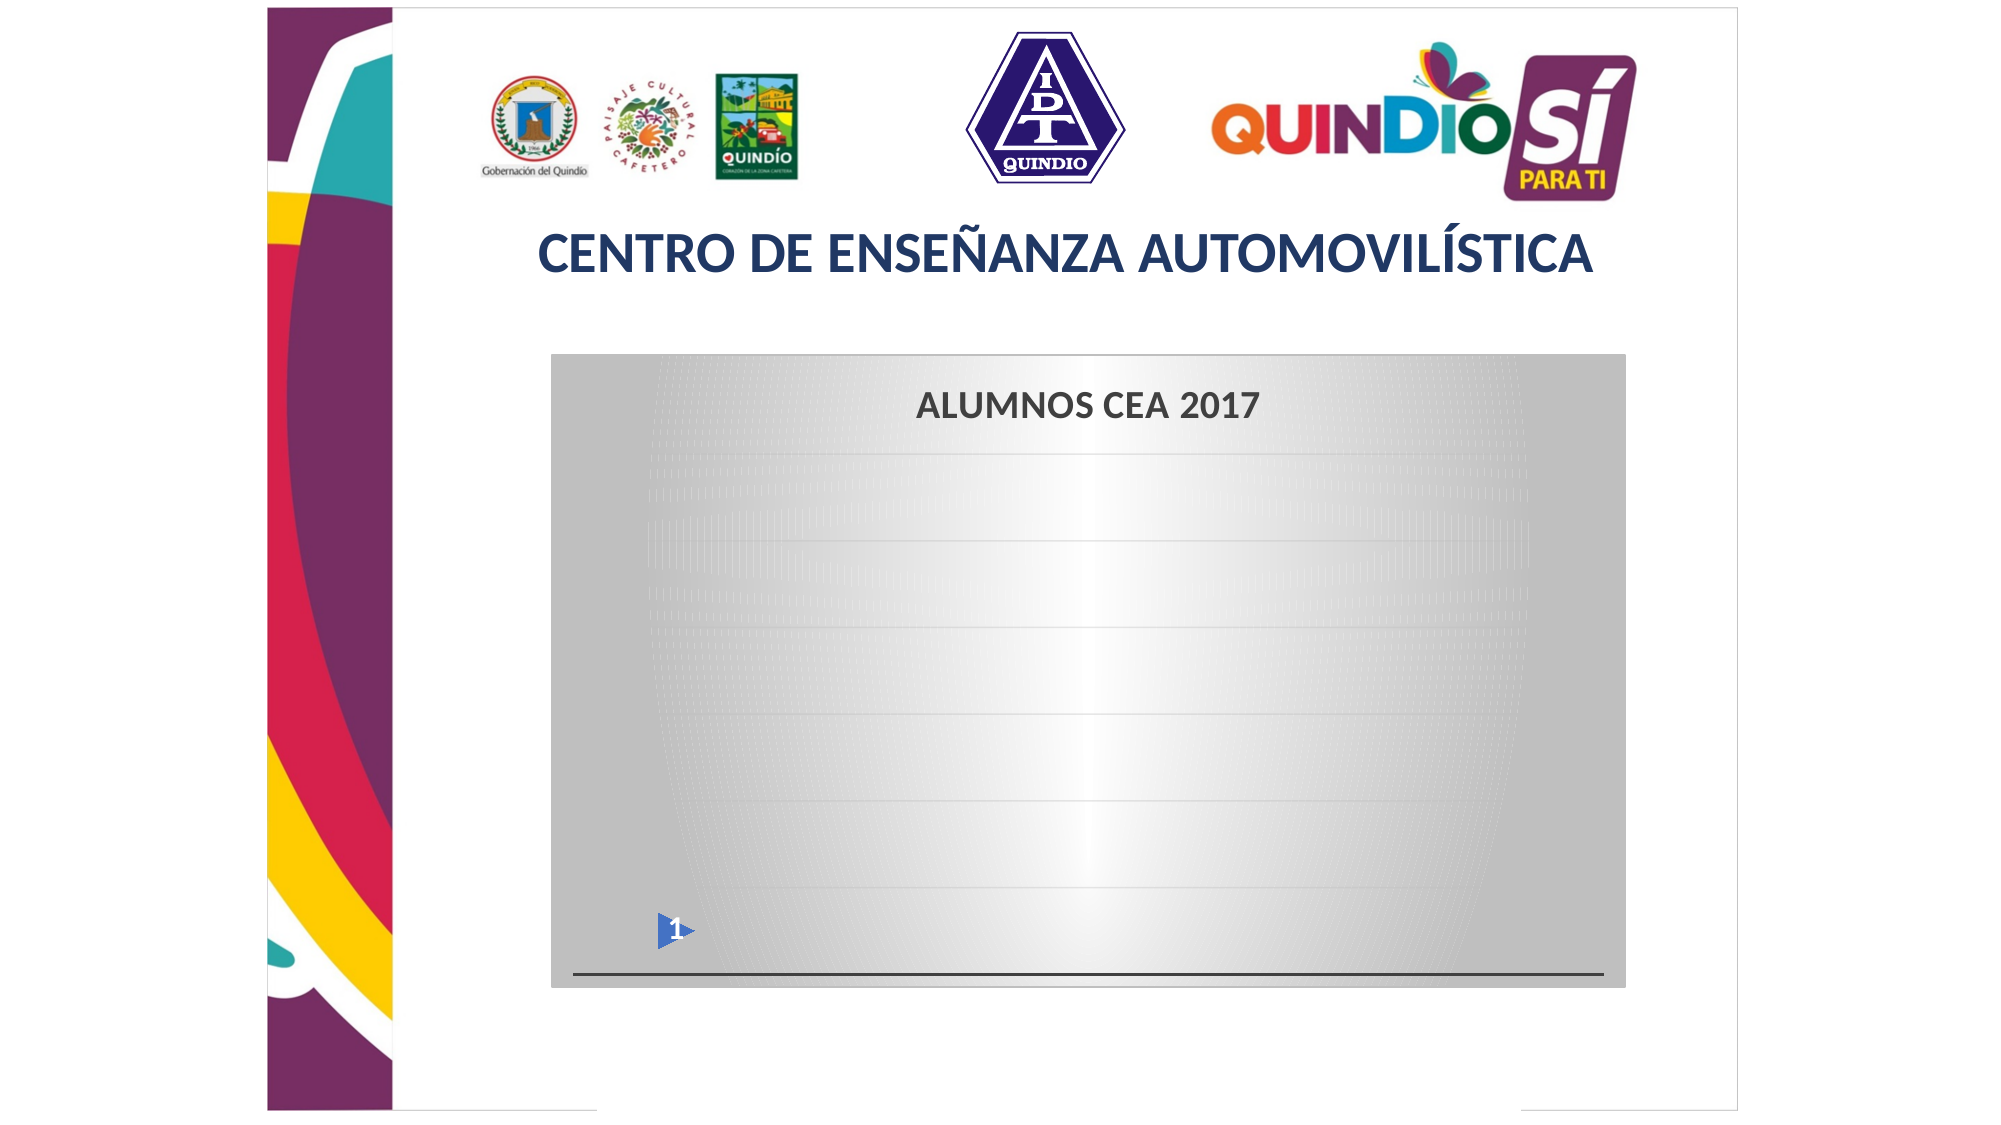

CENTRO DE ENSEÑANZA AUTOMOVILÍSTICA
### Chart: ALUMNOS CEA 2017
| Category | |
|---|---|
GLORIA MERCEDES BUITRAGO SALAZAR
Directora General